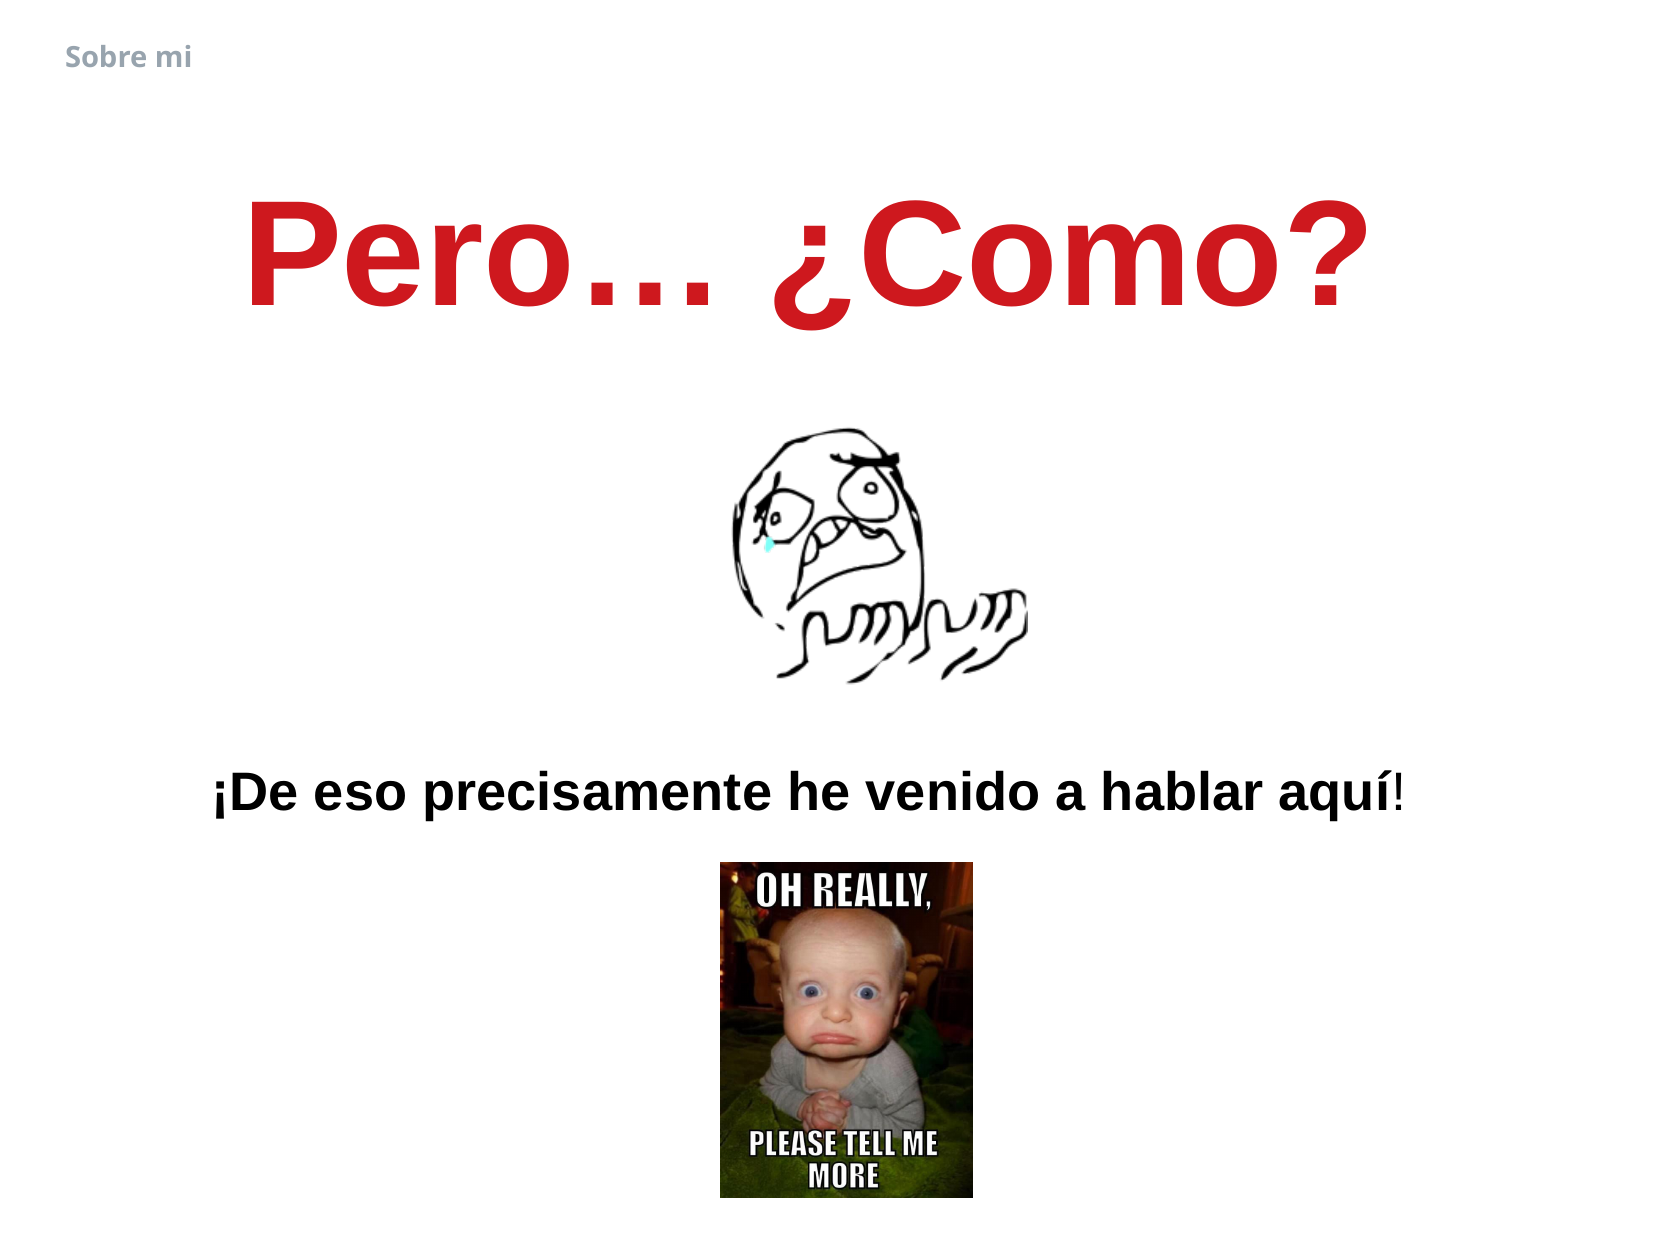

Sobre mi
Pero… ¿Como?
¡De eso precisamente he venido a hablar aquí!